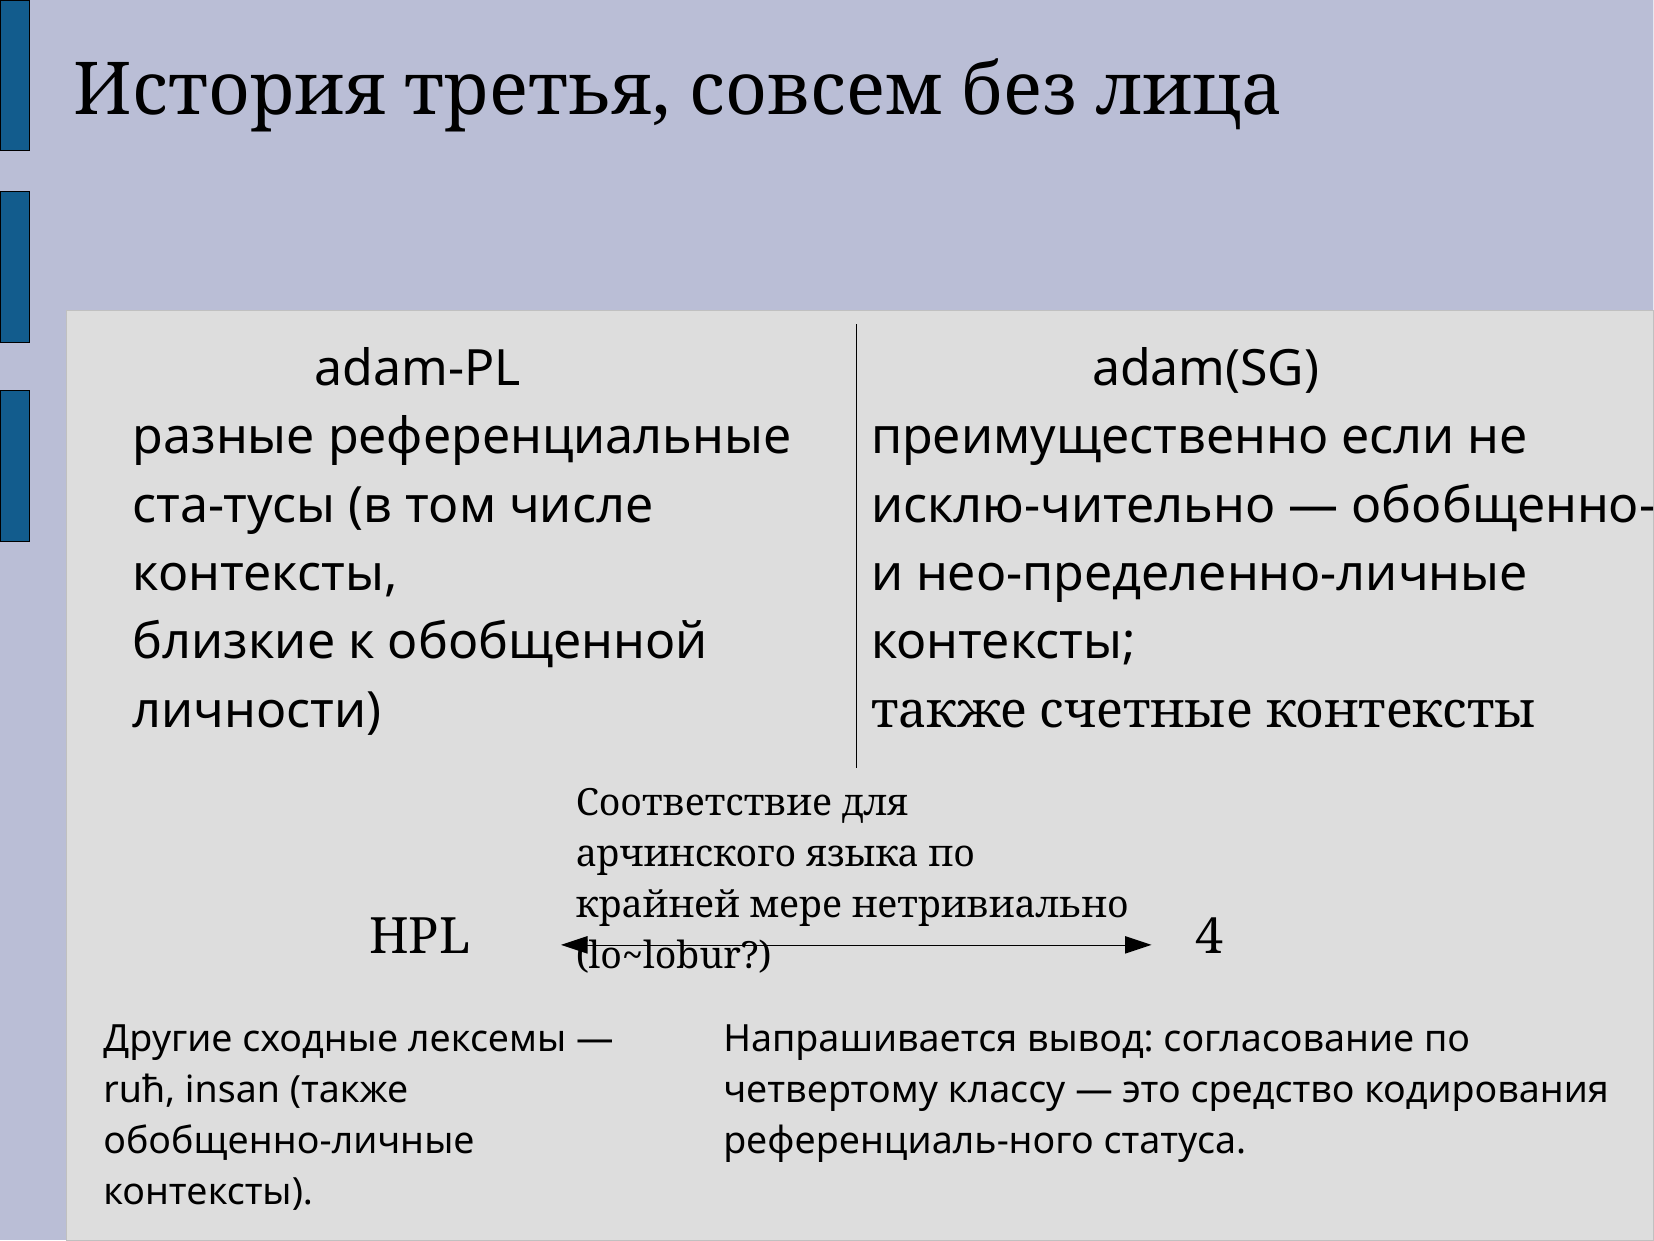

История третья, совсем без лица
 adam-PL
разные референциальные ста-тусы (в том числе контексты,
близкие к обобщенной личности)
 adam(SG)
преимущественно если не исклю-чительно — обобщенно- и нео-пределенно-личные контексты;
также счетные контексты
Соответствие для арчинского языка по крайней мере нетривиально (lo~lobur?)
HPL
4
Другие сходные лексемы — ruħ, insan (также обобщенно-личные контексты).
Напрашивается вывод: согласование по четвертому классу — это средство кодирования референциаль-ного статуса.